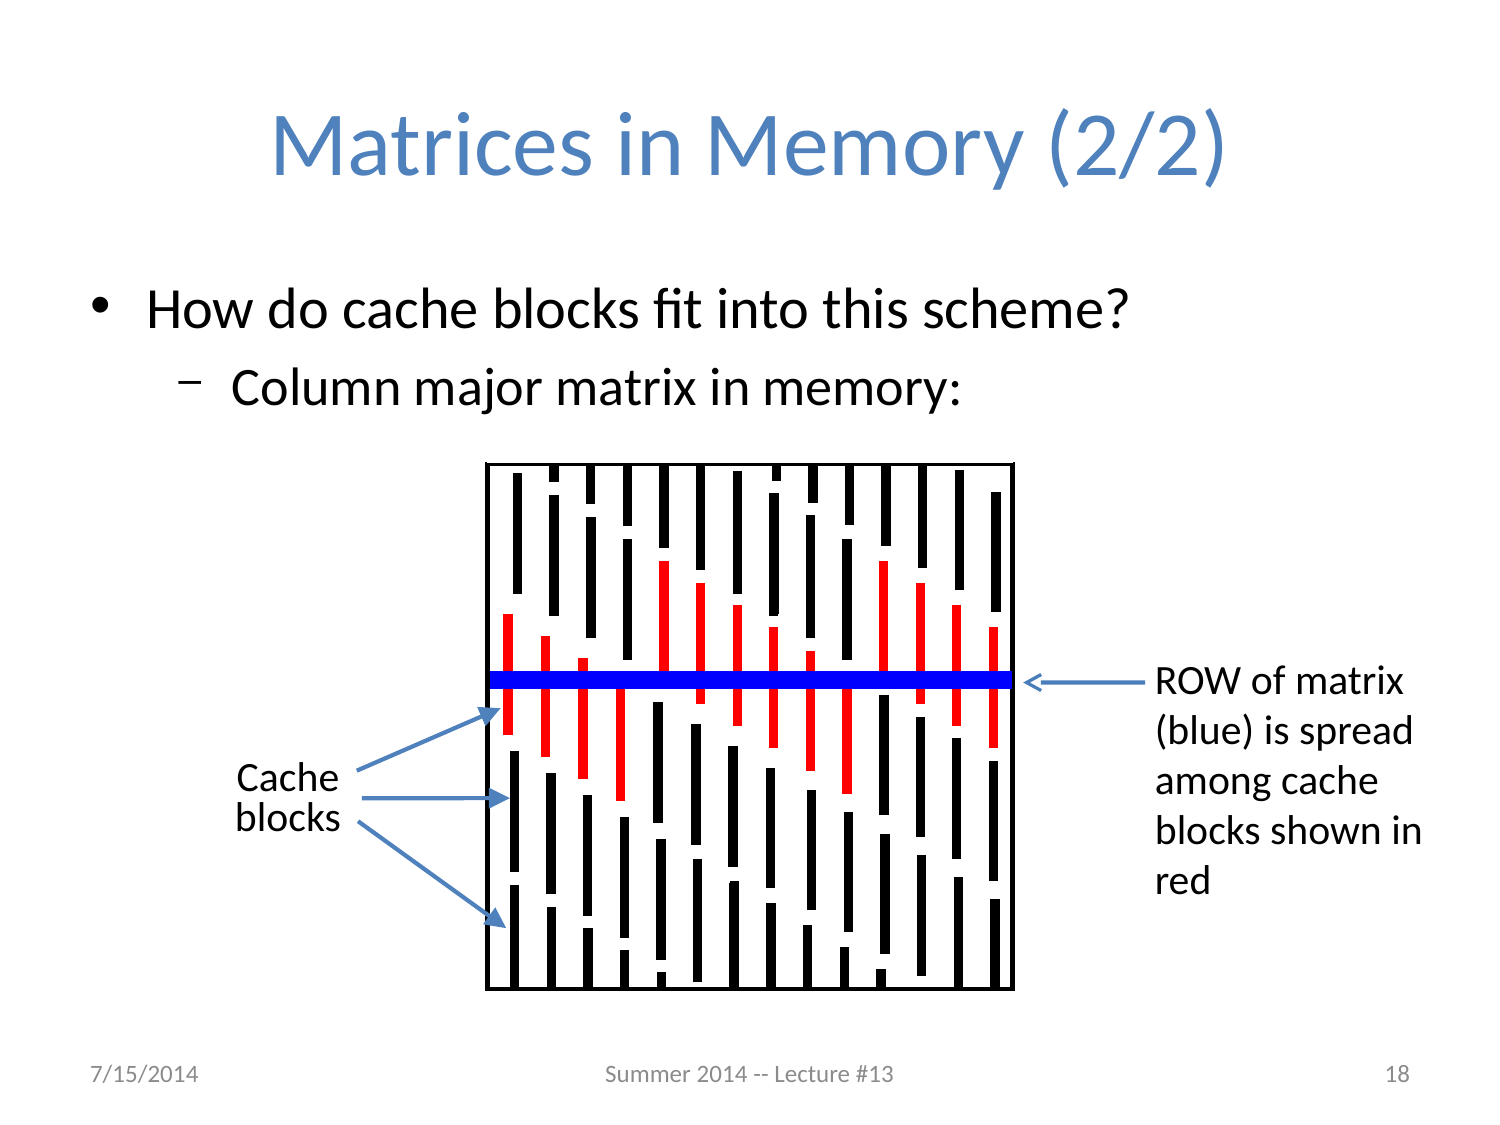

# Matrices in Memory (2/2)
How do cache blocks fit into this scheme?
Column major matrix in memory:
ROW of matrix (blue) is spread among cache blocks shown in red
Cache blocks
7/15/2014
Summer 2014 -- Lecture #13